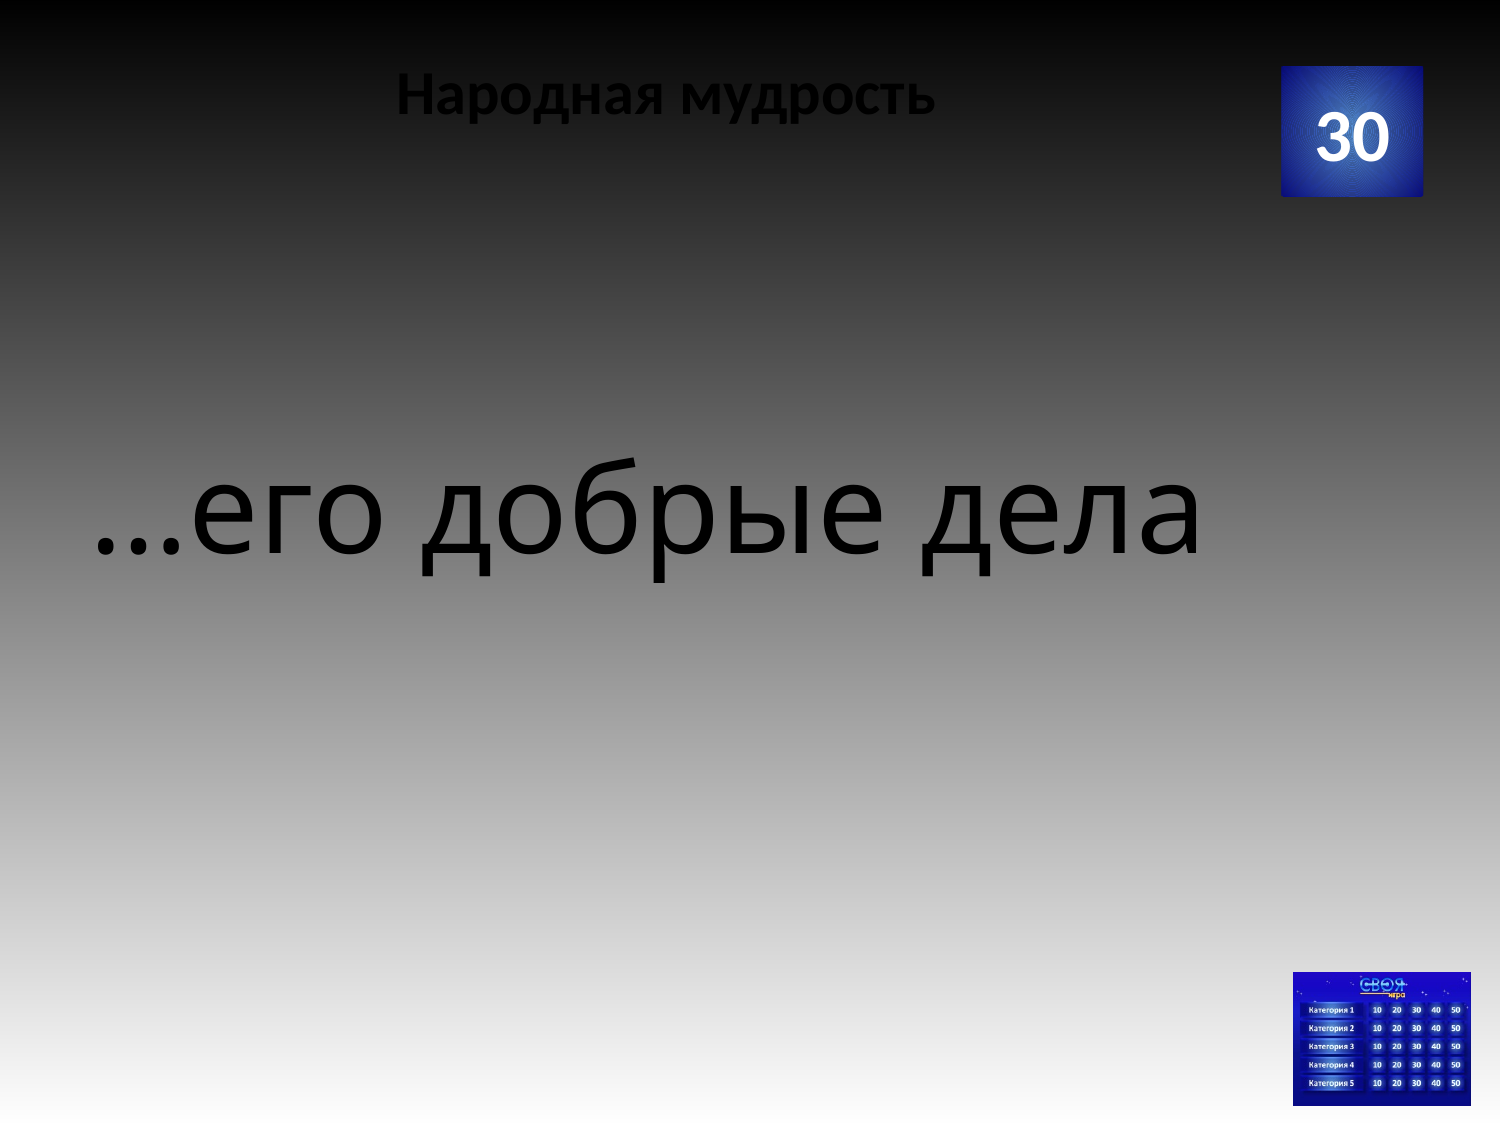

# Народная мудрость
30
…его добрые дела